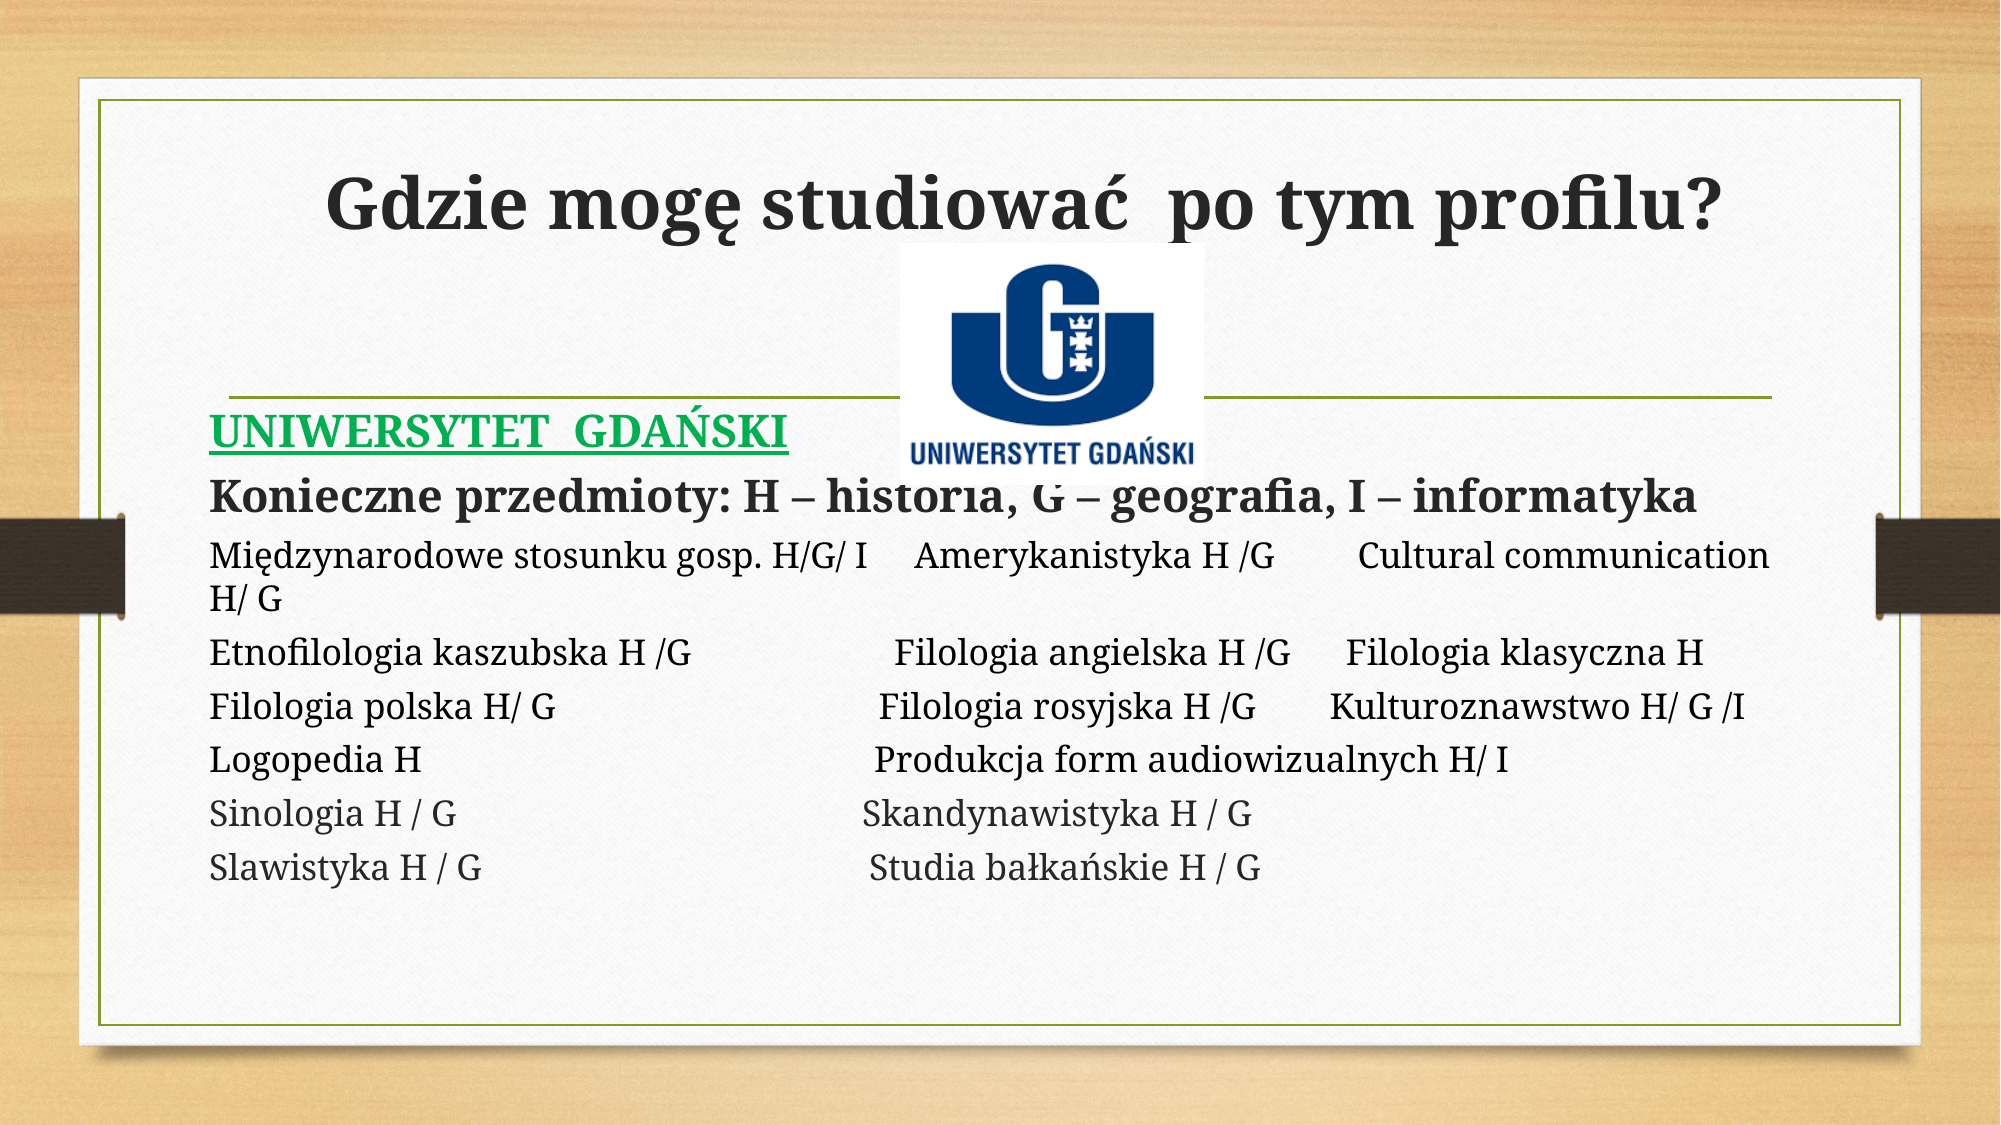

# Gdzie mogę studiować po tym profilu?
UNIWERSYTET GDAŃSKI
Konieczne przedmioty: H – historia, G – geografia, I – informatyka
Międzynarodowe stosunku gosp. H/G/ I Amerykanistyka H /G Cultural communication H/ G
Etnofilologia kaszubska H /G Filologia angielska H /G Filologia klasyczna H
Filologia polska H/ G Filologia rosyjska H /G Kulturoznawstwo H/ G /I
Logopedia H Produkcja form audiowizualnych H/ I
Sinologia H / G Skandynawistyka H / G
Slawistyka H / G Studia bałkańskie H / G